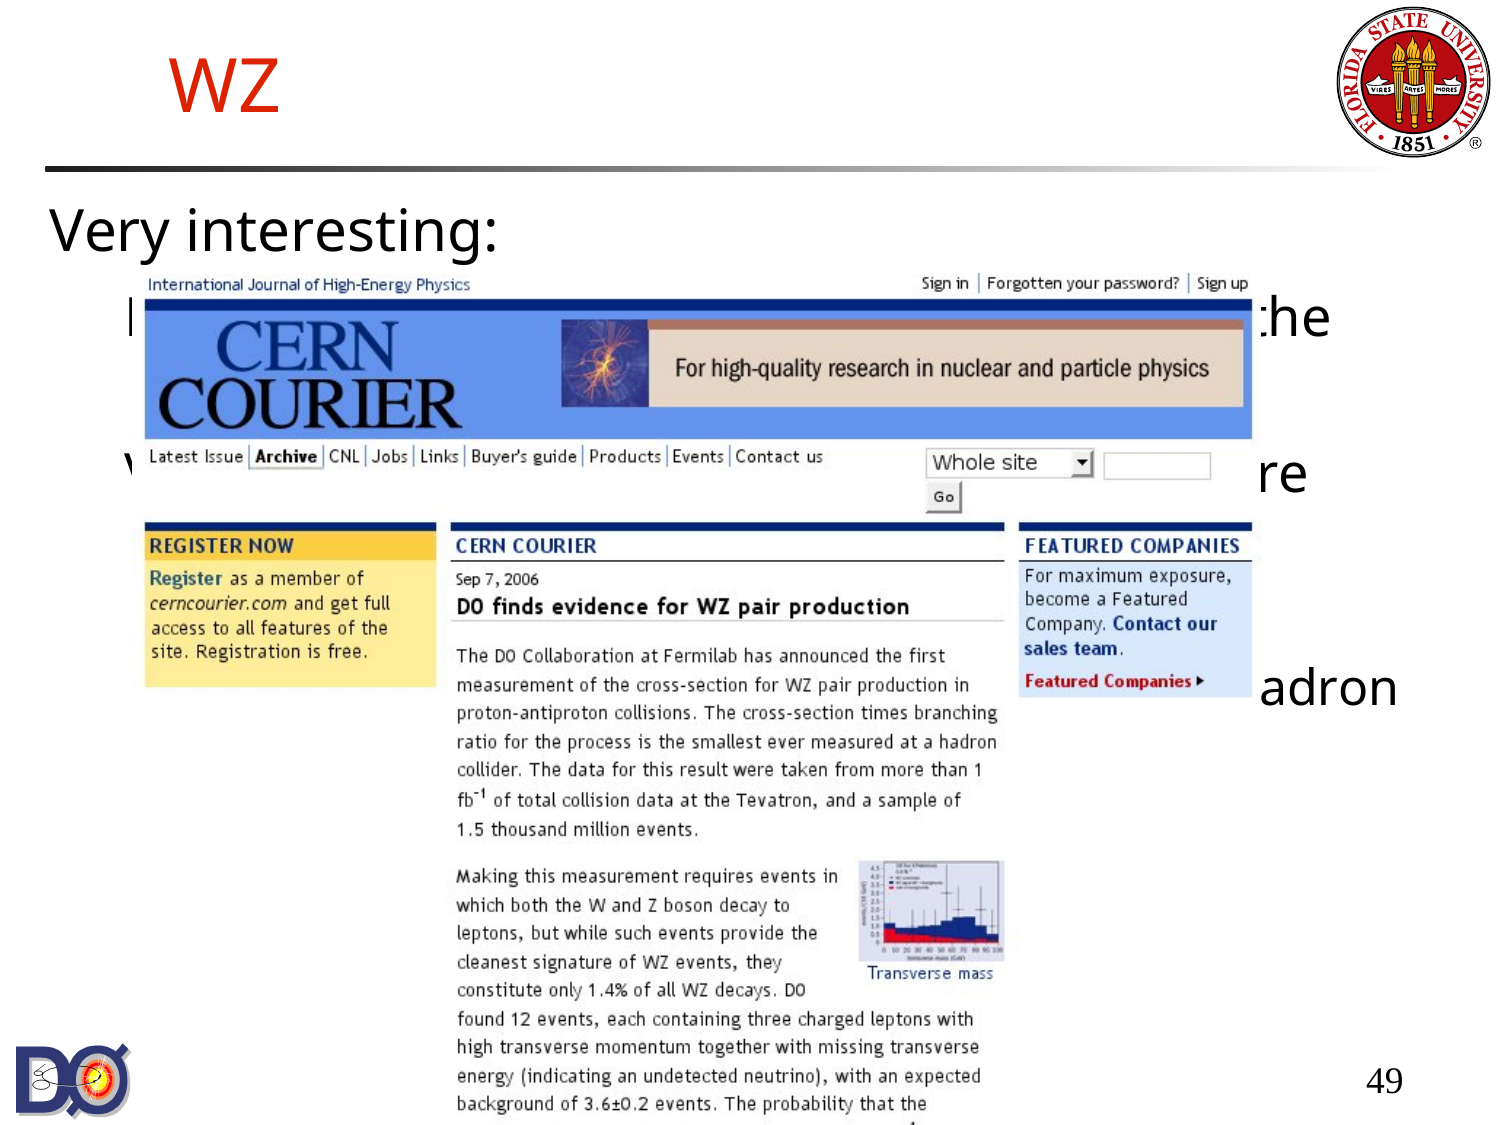

# WZ
Very interesting:
No interference, just probes the coupling of the two massive gauge bosons to each other.
Very small rate of production, since we require both bosons to decay to leptons.
At the time we first measured it, this was THE smallest cross section ever measured at a hadron collider.